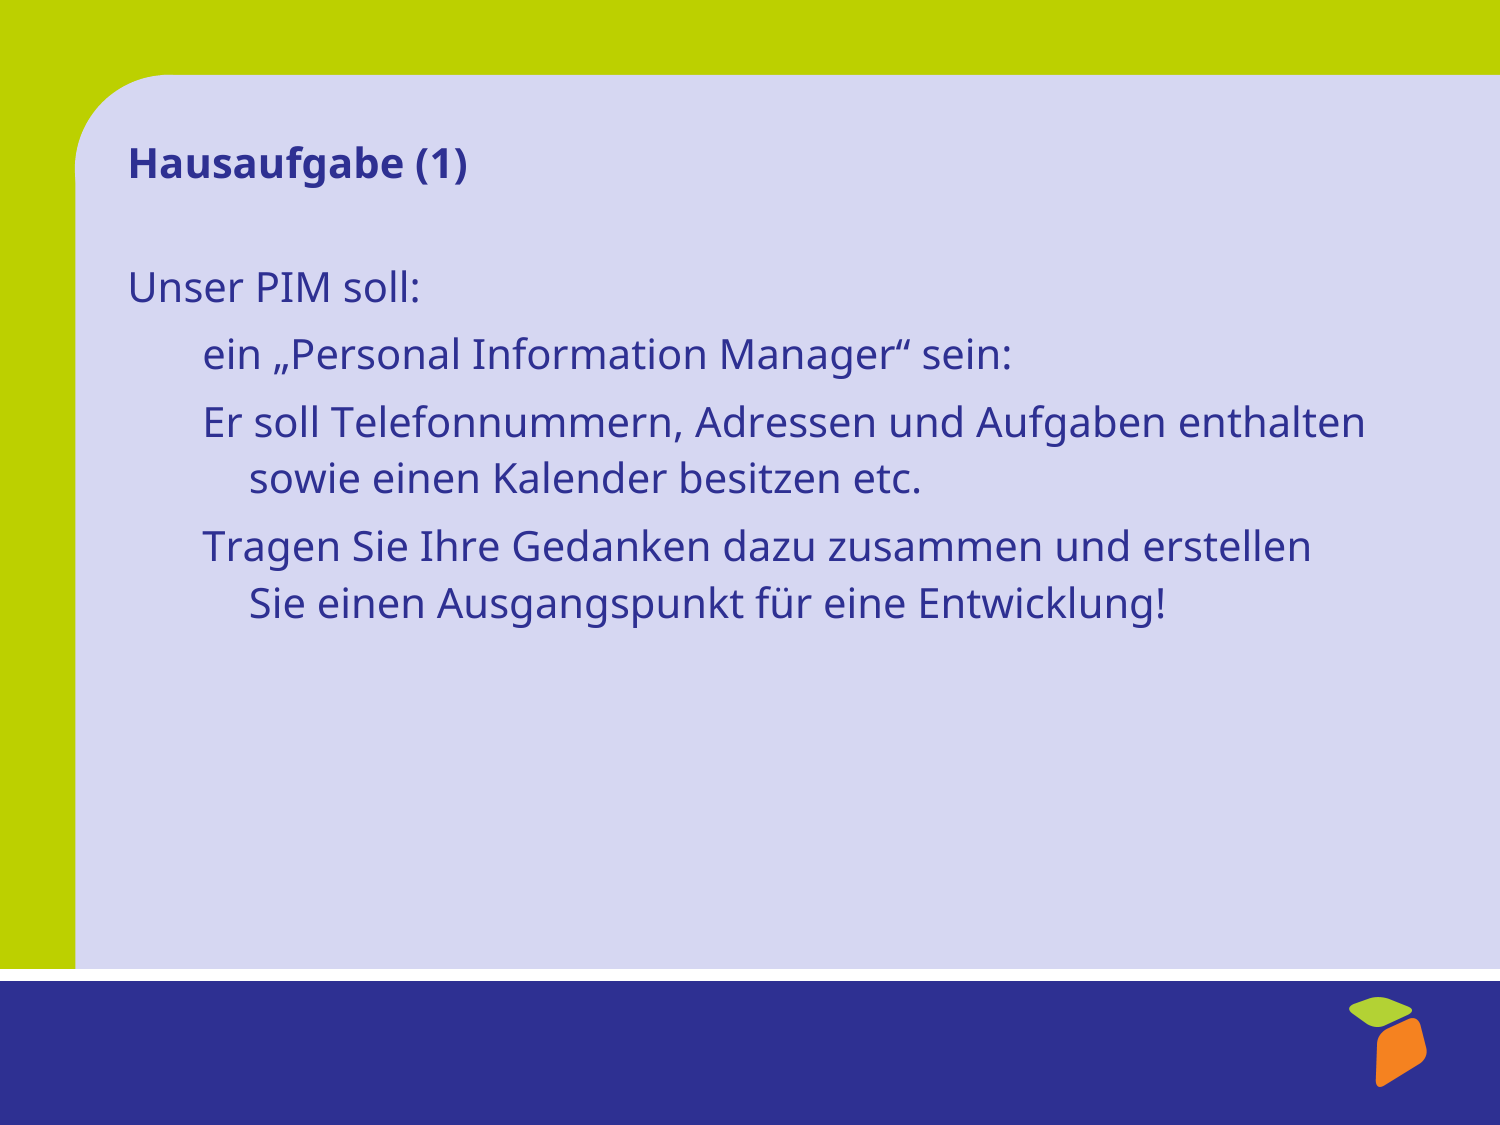

# Hausaufgabe (1)
Unser PIM soll:
ein „Personal Information Manager“ sein:
Er soll Telefonnummern, Adressen und Aufgaben enthalten sowie einen Kalender besitzen etc.
Tragen Sie Ihre Gedanken dazu zusammen und erstellen Sie einen Ausgangspunkt für eine Entwicklung!